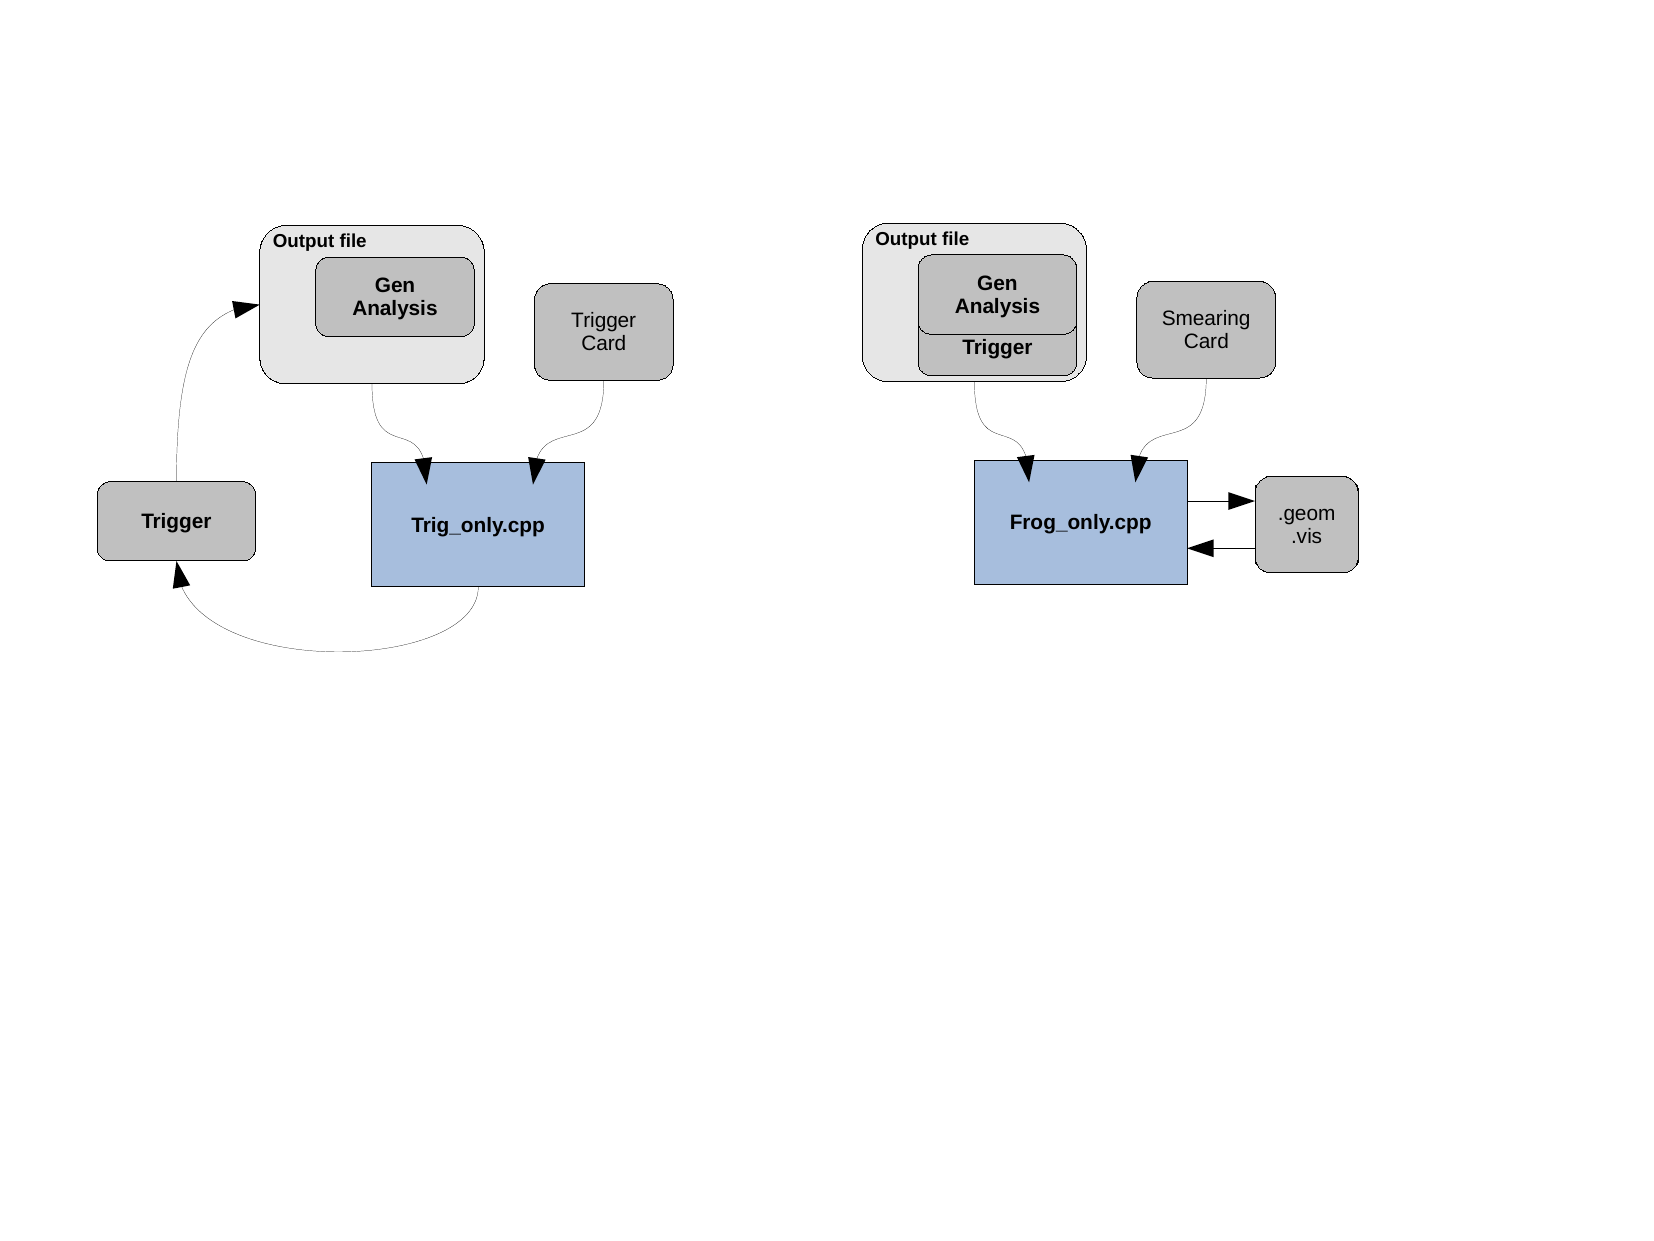

Output file
Output file
Gen
Analysis
Gen
Analysis
Smearing
Card
Trigger
Card
Trigger
Frog_only.cpp
Trig_only.cpp
.geom
.vis
Trigger
.geom
.vis
.geom
.vis
.geom
.vis
.geom
.vis
.geom
.vis
.geom
.vis
.geom
.vis
.geom
.vis